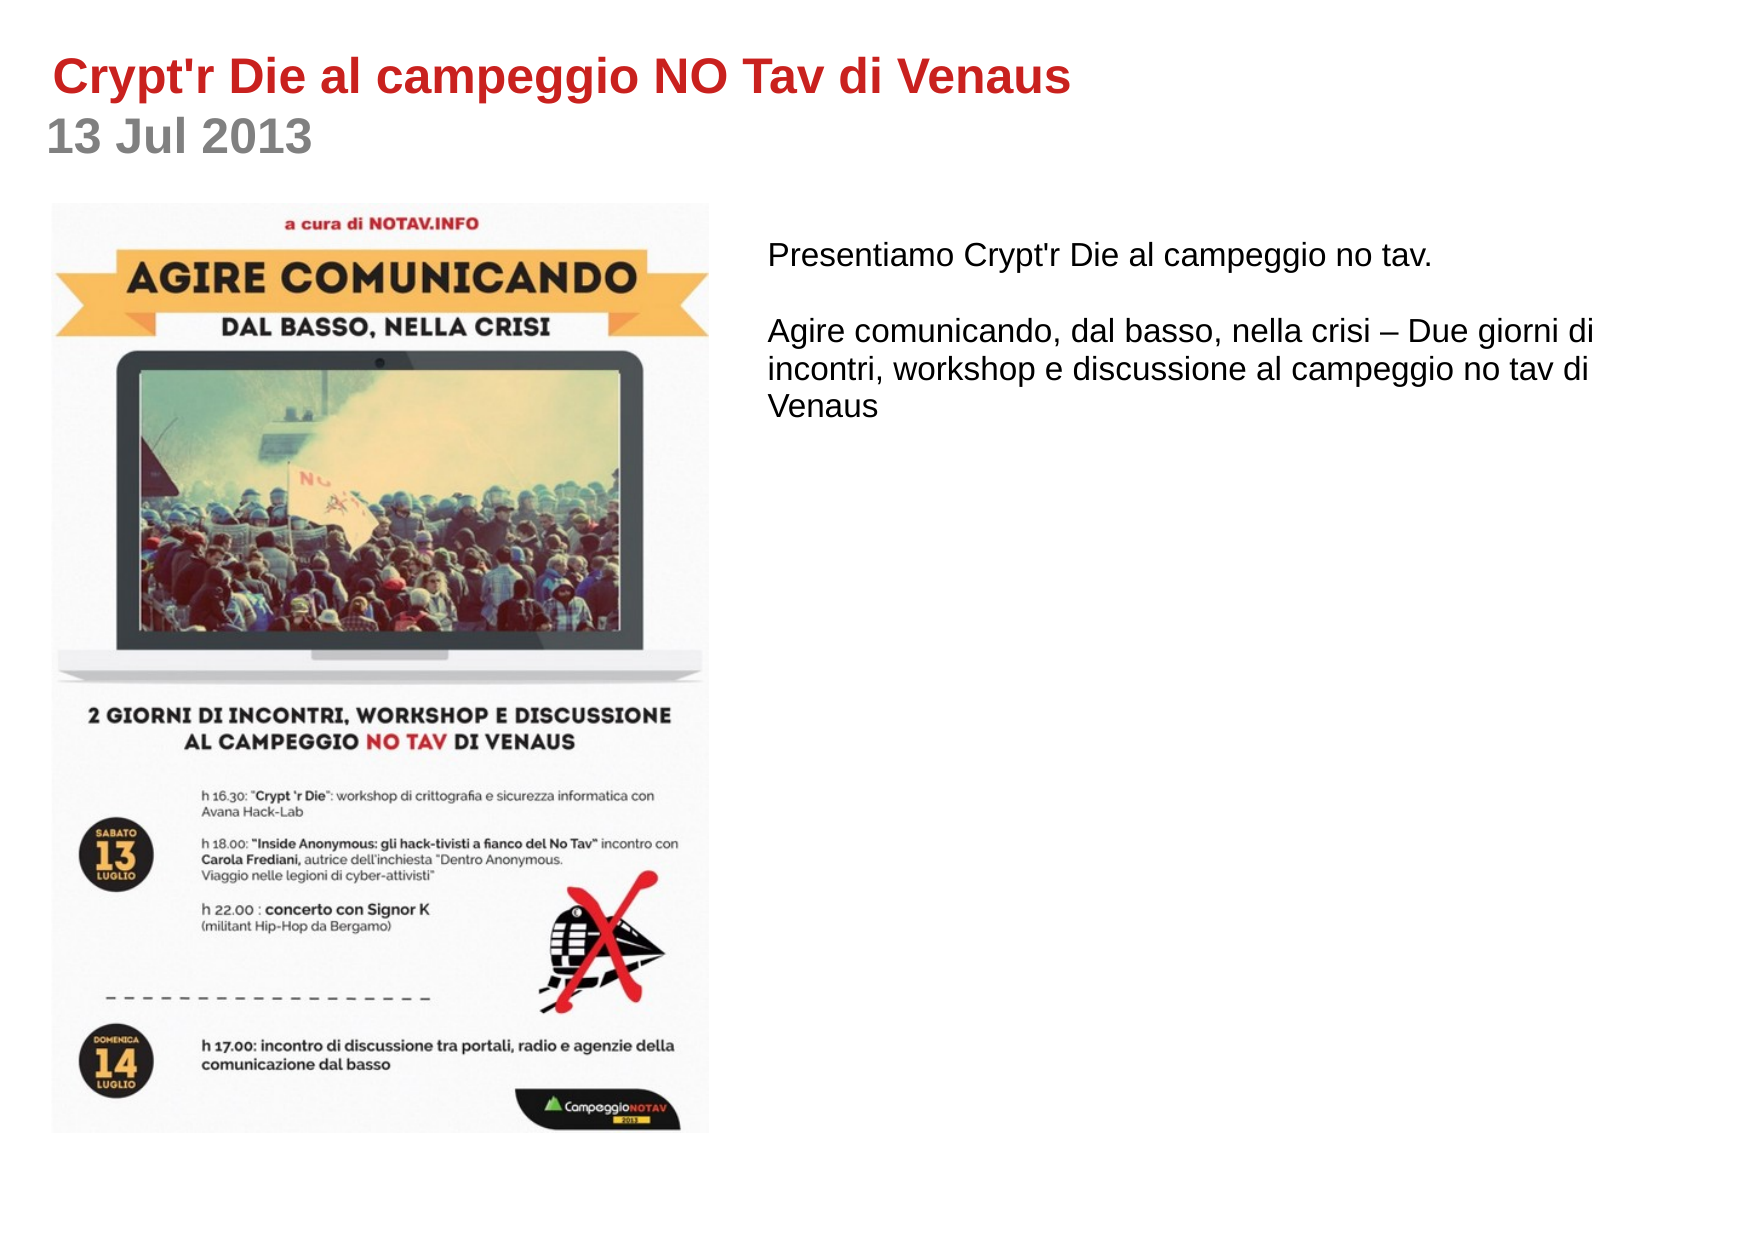

# Crypt'r Die al campeggio NO Tav di Venaus
13 Jul 2013
Presentiamo Crypt'r Die al campeggio no tav.
Agire comunicando, dal basso, nella crisi – Due giorni di incontri, workshop e discussione al campeggio no tav di Venaus